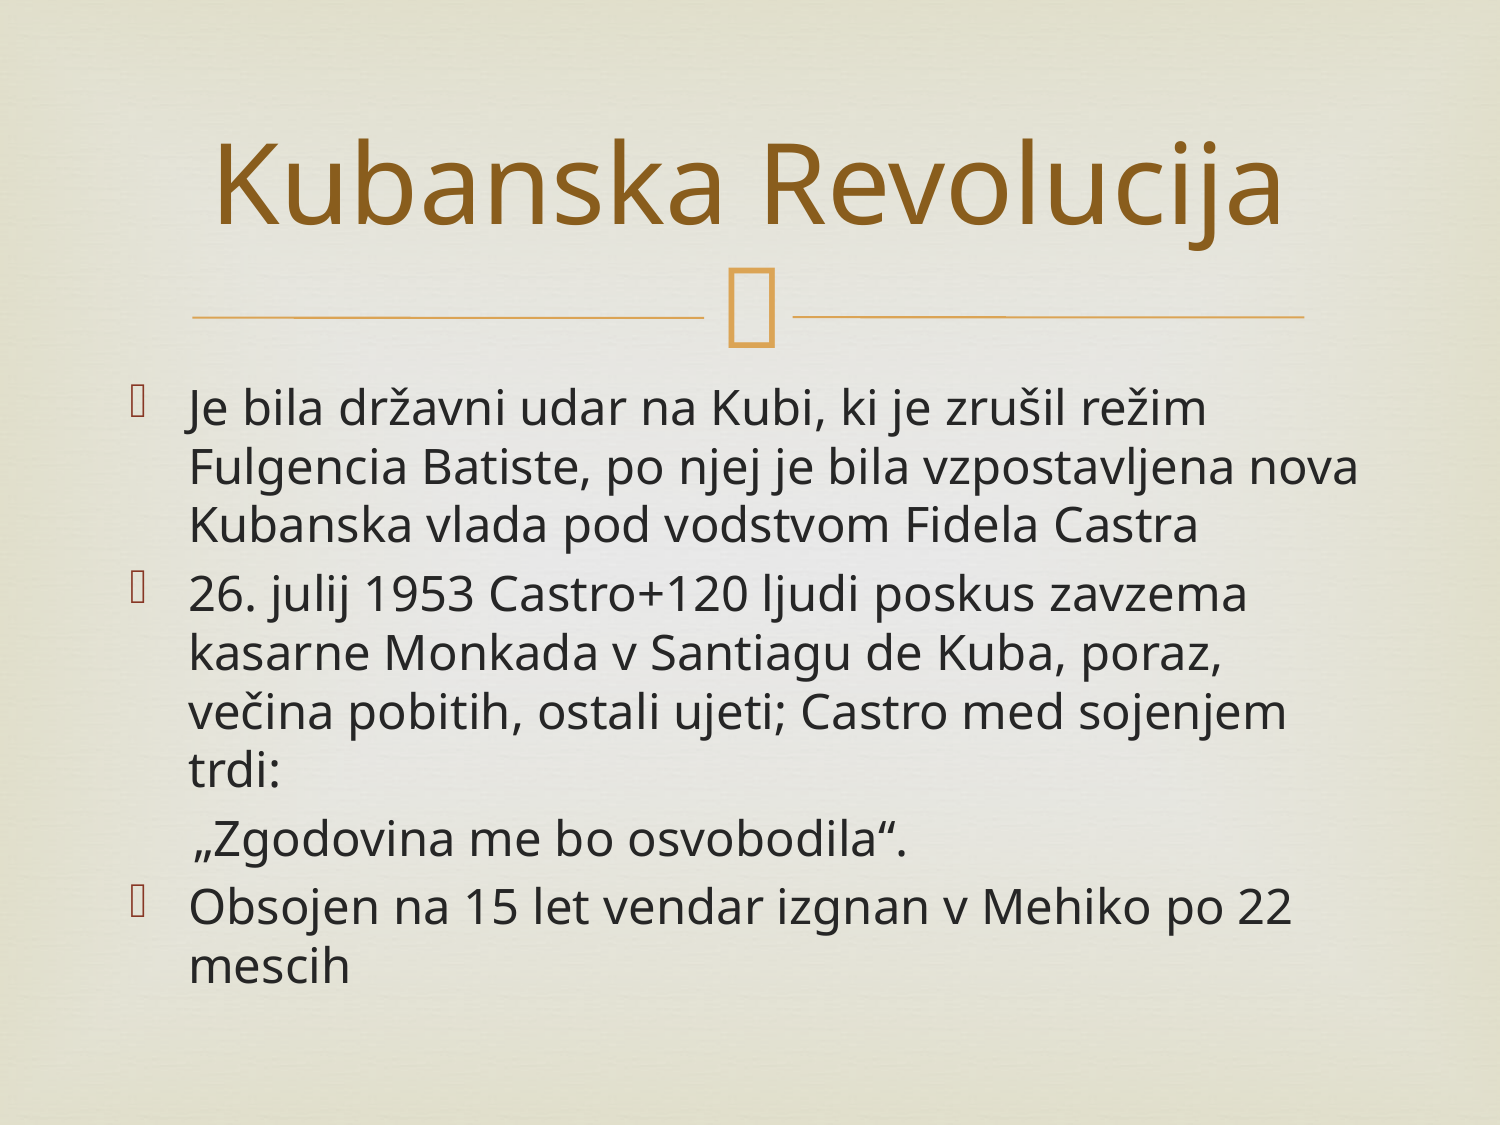

Kubanska Revolucija
# Je bila državni udar na Kubi, ki je zrušil režim Fulgencia Batiste, po njej je bila vzpostavljena nova Kubanska vlada pod vodstvom Fidela Castra
26. julij 1953 Castro+120 ljudi poskus zavzema kasarne Monkada v Santiagu de Kuba, poraz, večina pobitih, ostali ujeti; Castro med sojenjem trdi:
 „Zgodovina me bo osvobodila“.
Obsojen na 15 let vendar izgnan v Mehiko po 22 mescih